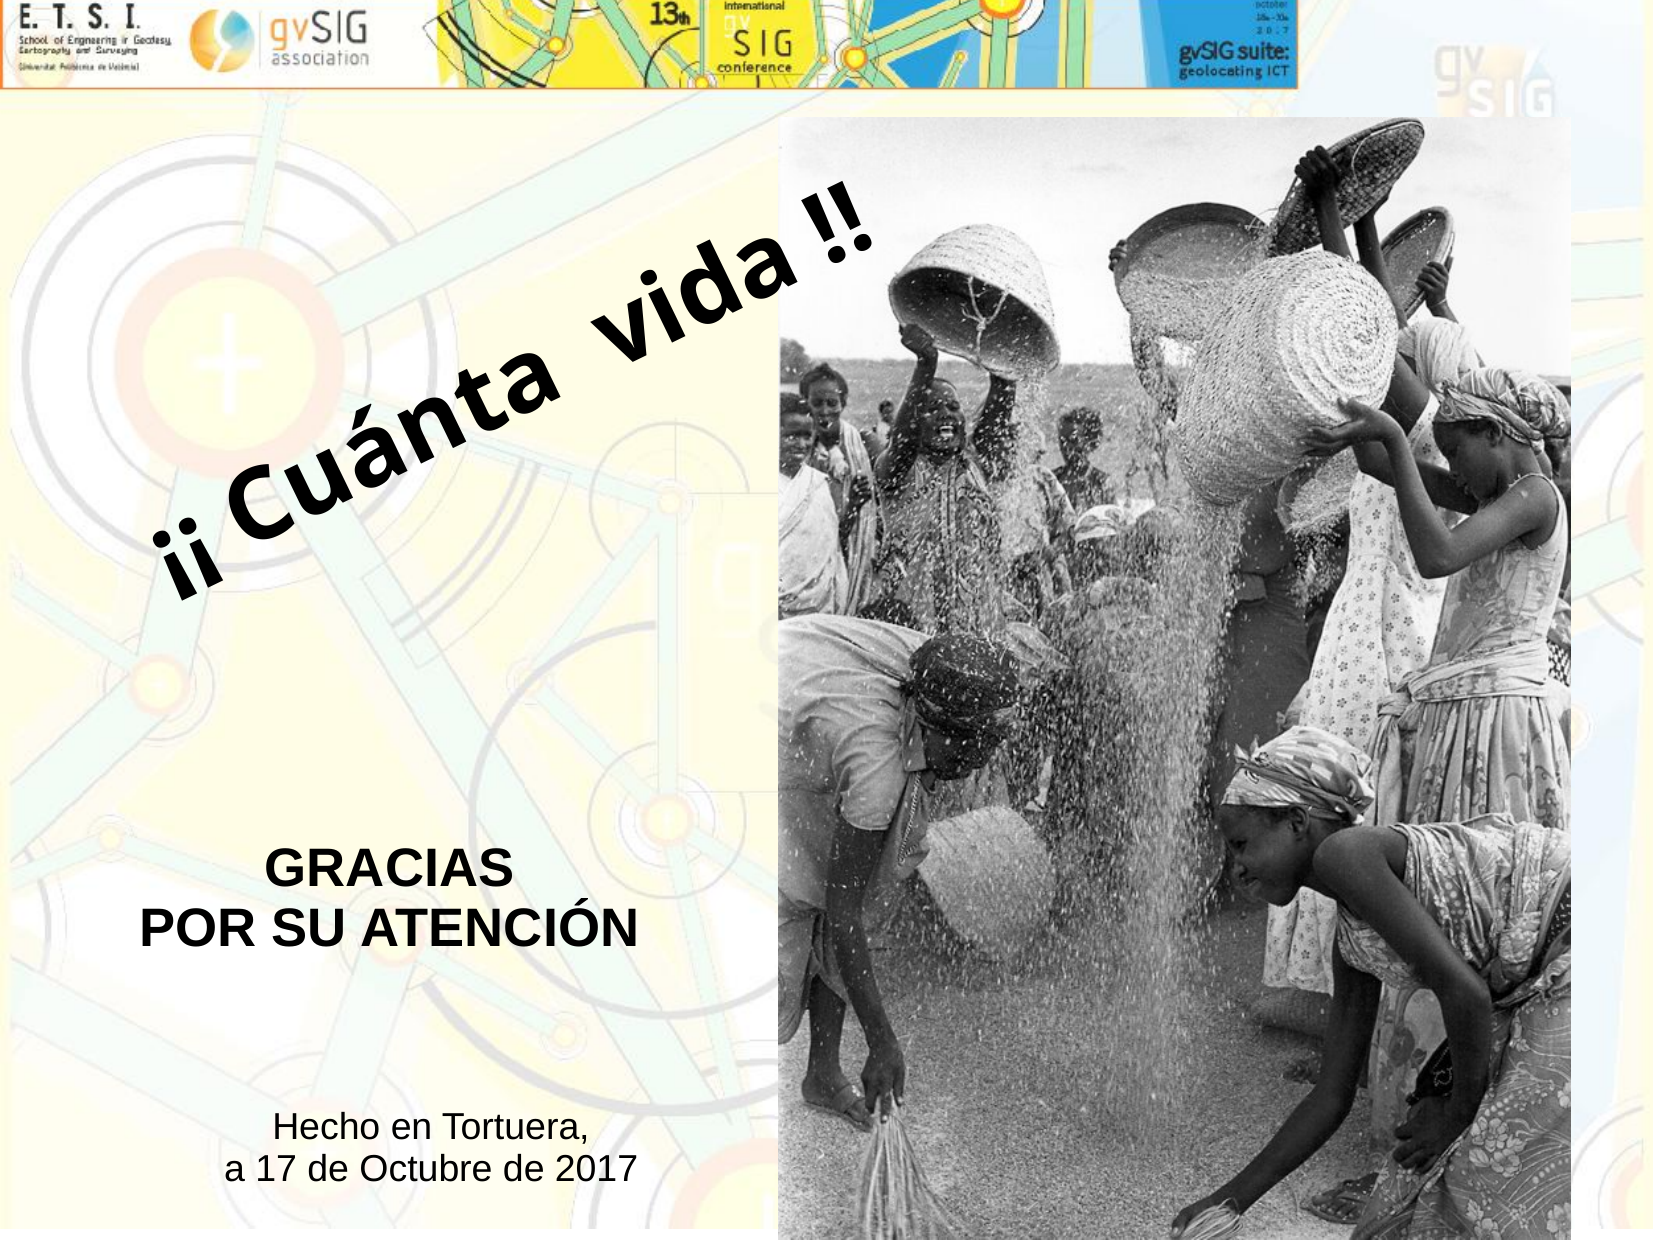

¡¡ Cuánta vida !!
GRACIAS
POR SU ATENCIÓN
Hecho en Tortuera,
a 17 de Octubre de 2017